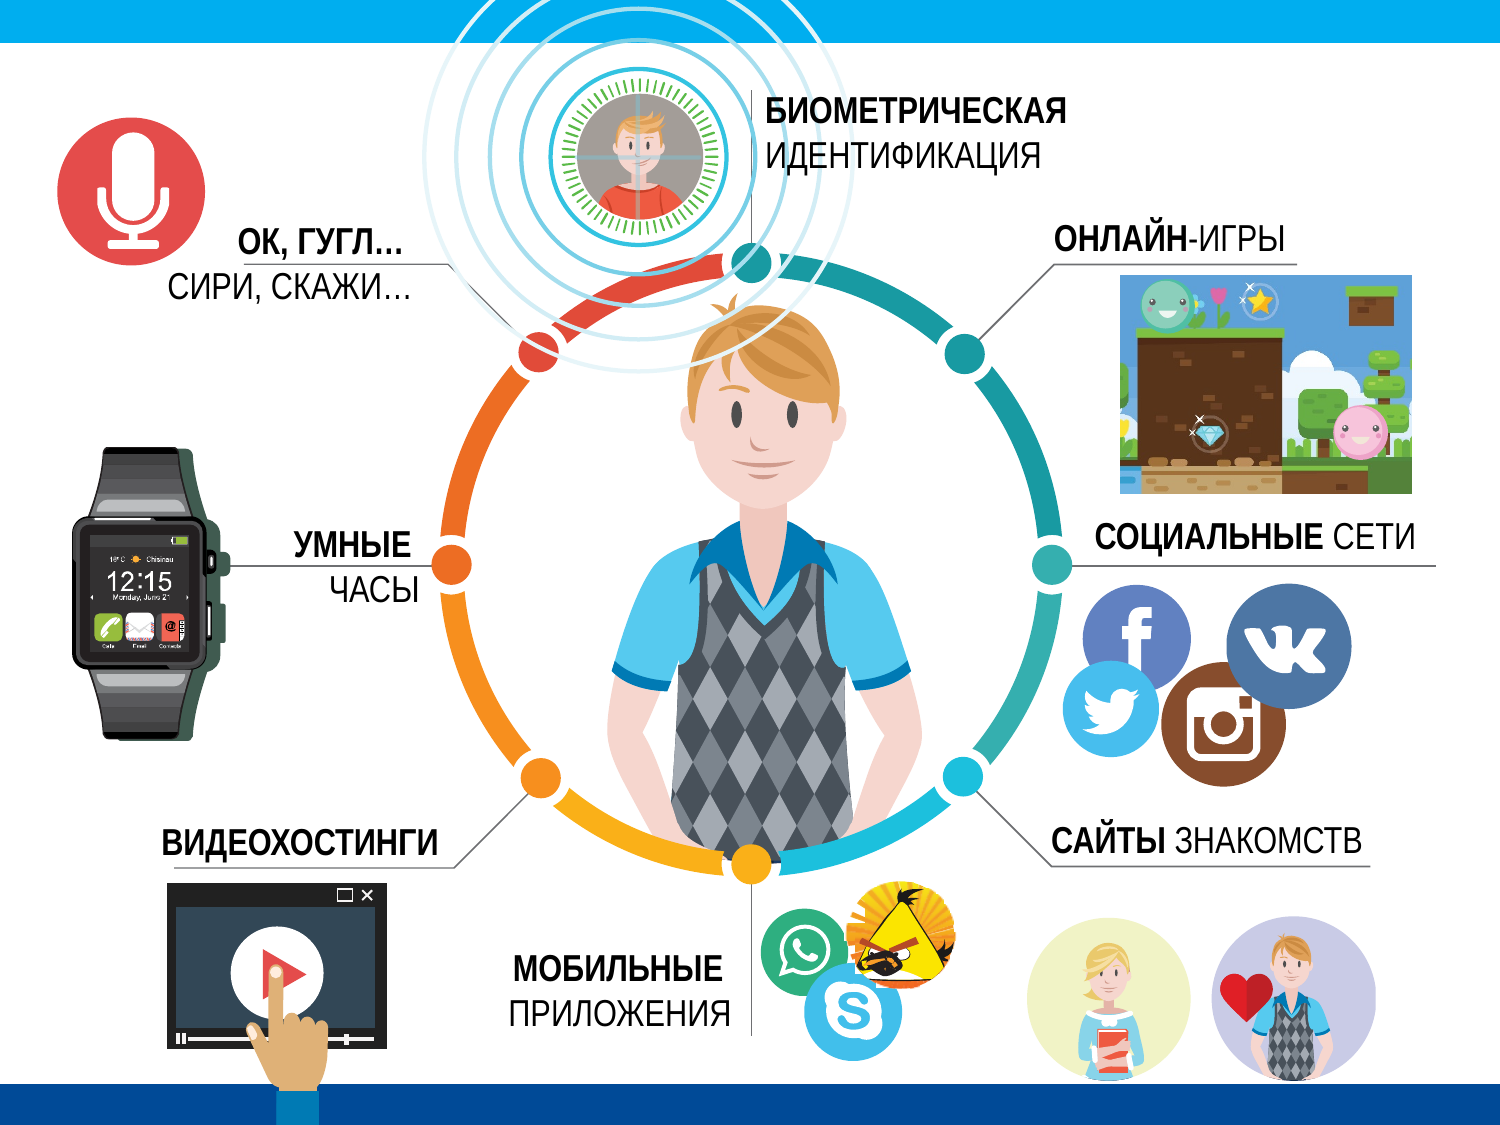

БИОМЕТРИЧЕСКАЯ
ИДЕНТИФИКАЦИЯ
ОНЛАЙН-ИГРЫ
ОК, ГУГЛ…
СИРИ, СКАЖИ…
СОЦИАЛЬНЫЕ СЕТИ
УМНЫЕ
ЧАСЫ
САЙТЫ ЗНАКОМСТВ
ВИДЕОХОСТИНГИ
МОБИЛЬНЫЕ
ПРИЛОЖЕНИЯ